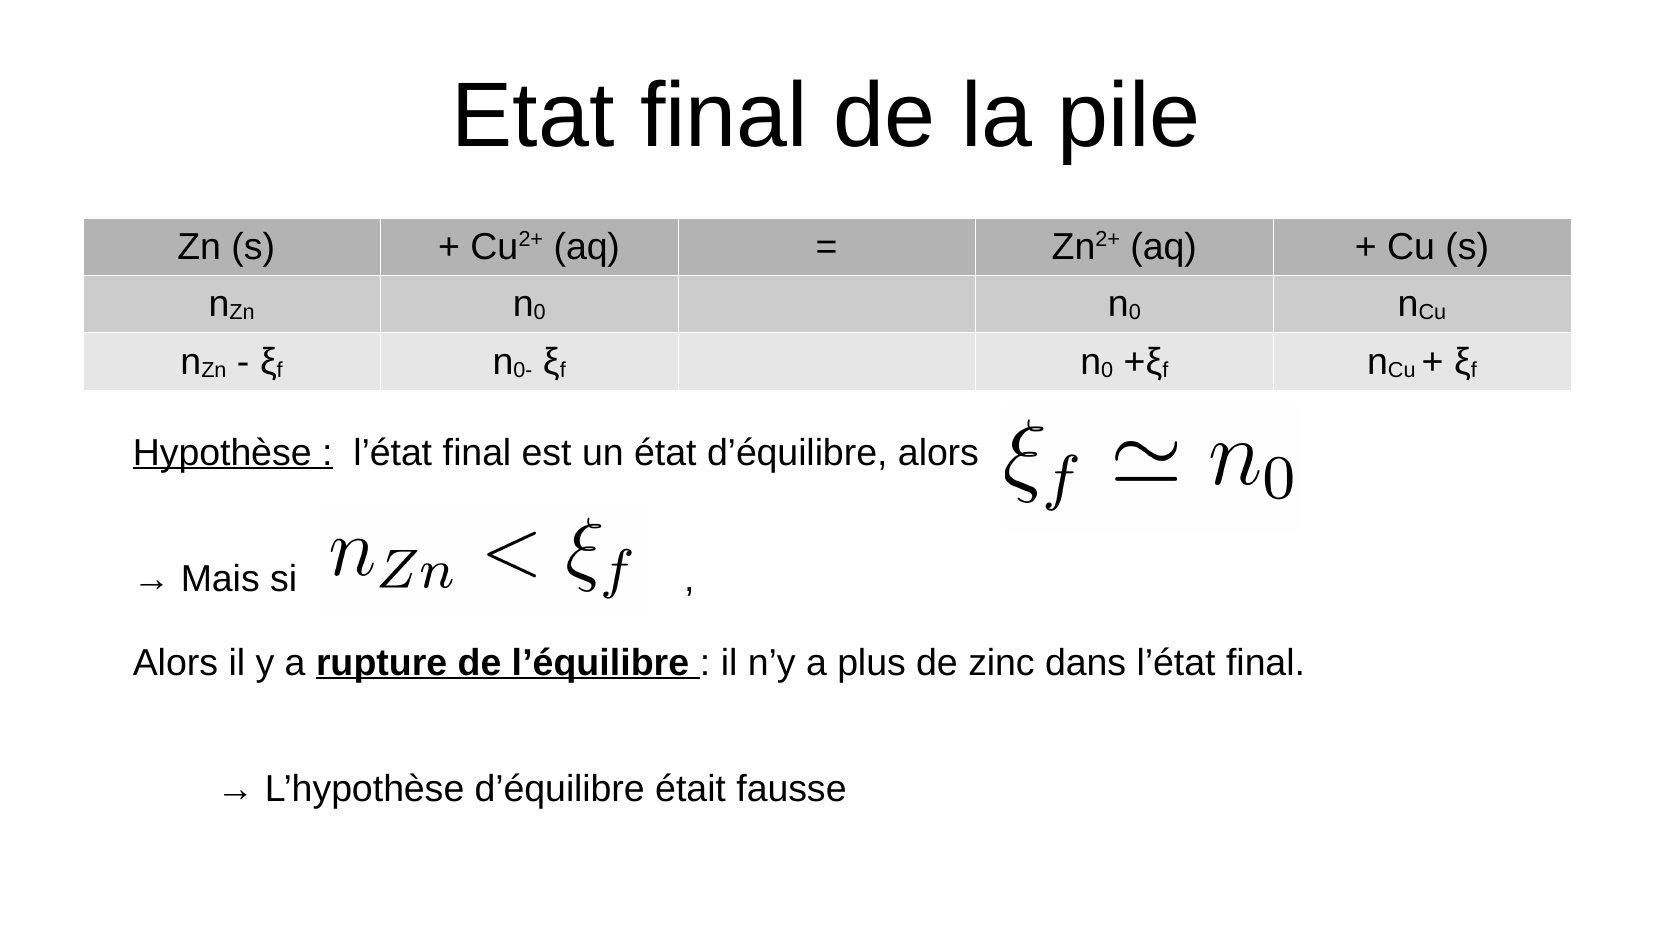

# Etat final de la pile
| Zn (s) | + Cu2+ (aq) | = | Zn2+ (aq) | + Cu (s) |
| --- | --- | --- | --- | --- |
| nZn | n0 | | n0 | nCu |
| nZn - ξf | n0- ξf | | n0 +ξf | nCu + ξf |
Hypothèse : l’état final est un état d’équilibre, alors
→ Mais si ,
Alors il y a rupture de l’équilibre : il n’y a plus de zinc dans l’état final.
 → L’hypothèse d’équilibre était fausse